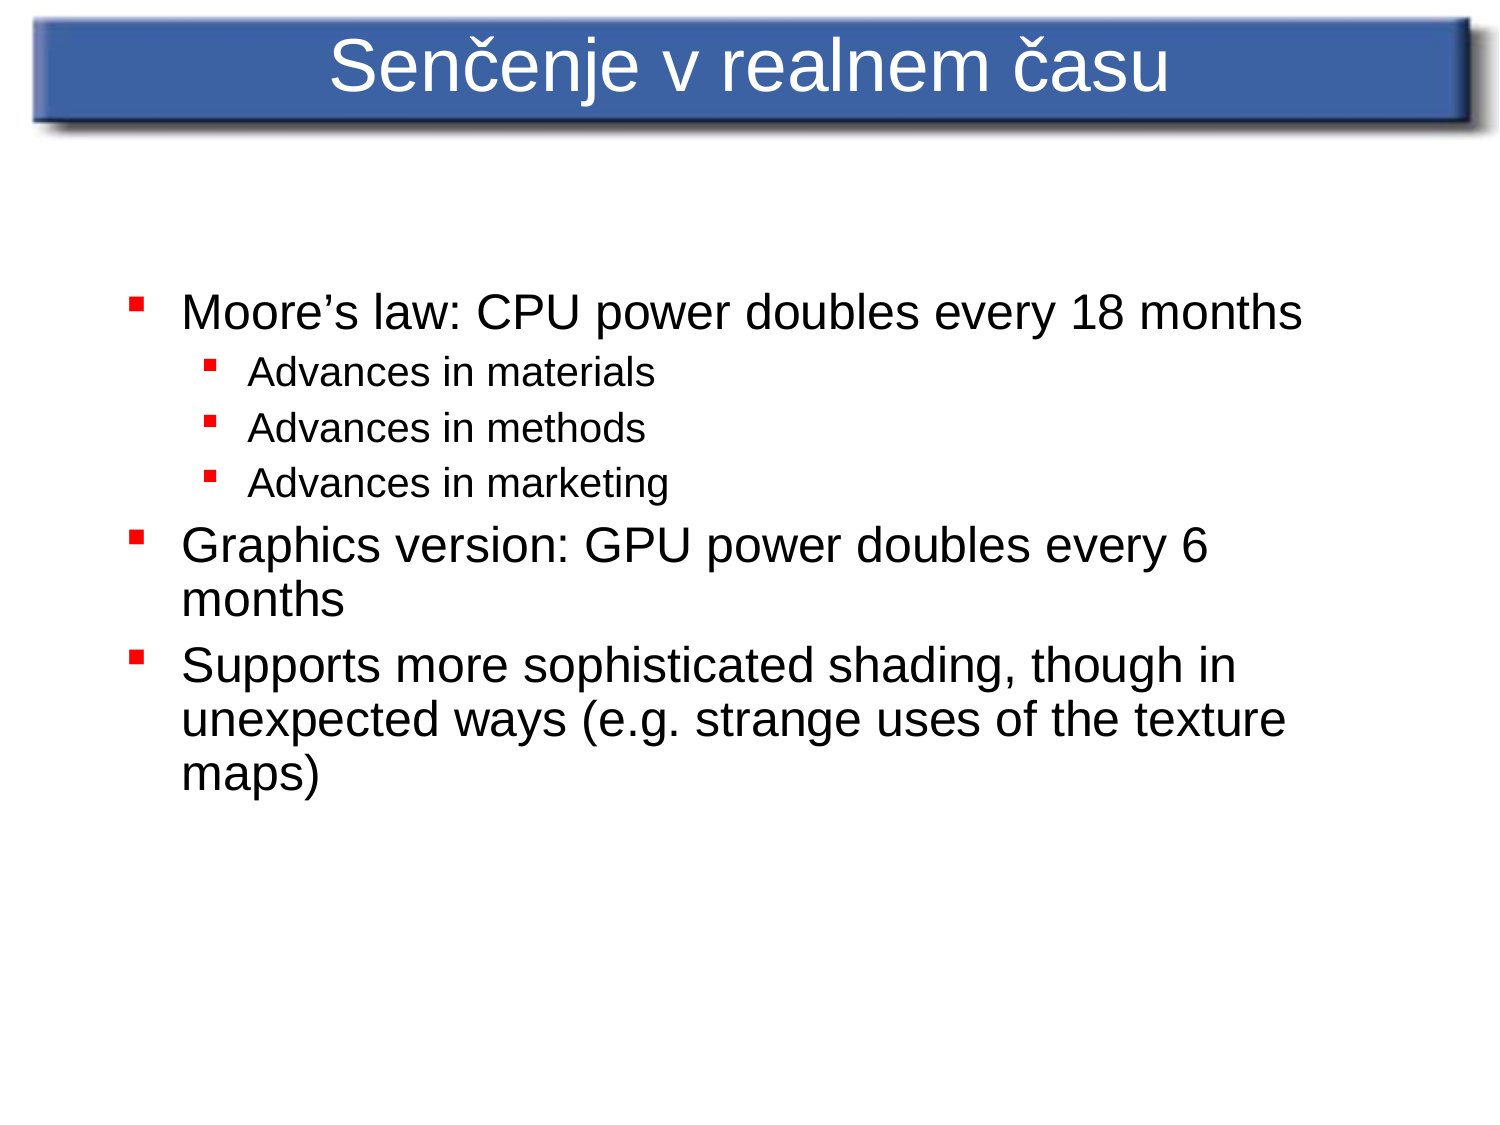

# Senčenje v realnem času
Moore’s law: CPU power doubles every 18 months
Advances in materials
Advances in methods
Advances in marketing
Graphics version: GPU power doubles every 6 months
Supports more sophisticated shading, though in unexpected ways (e.g. strange uses of the texture maps)